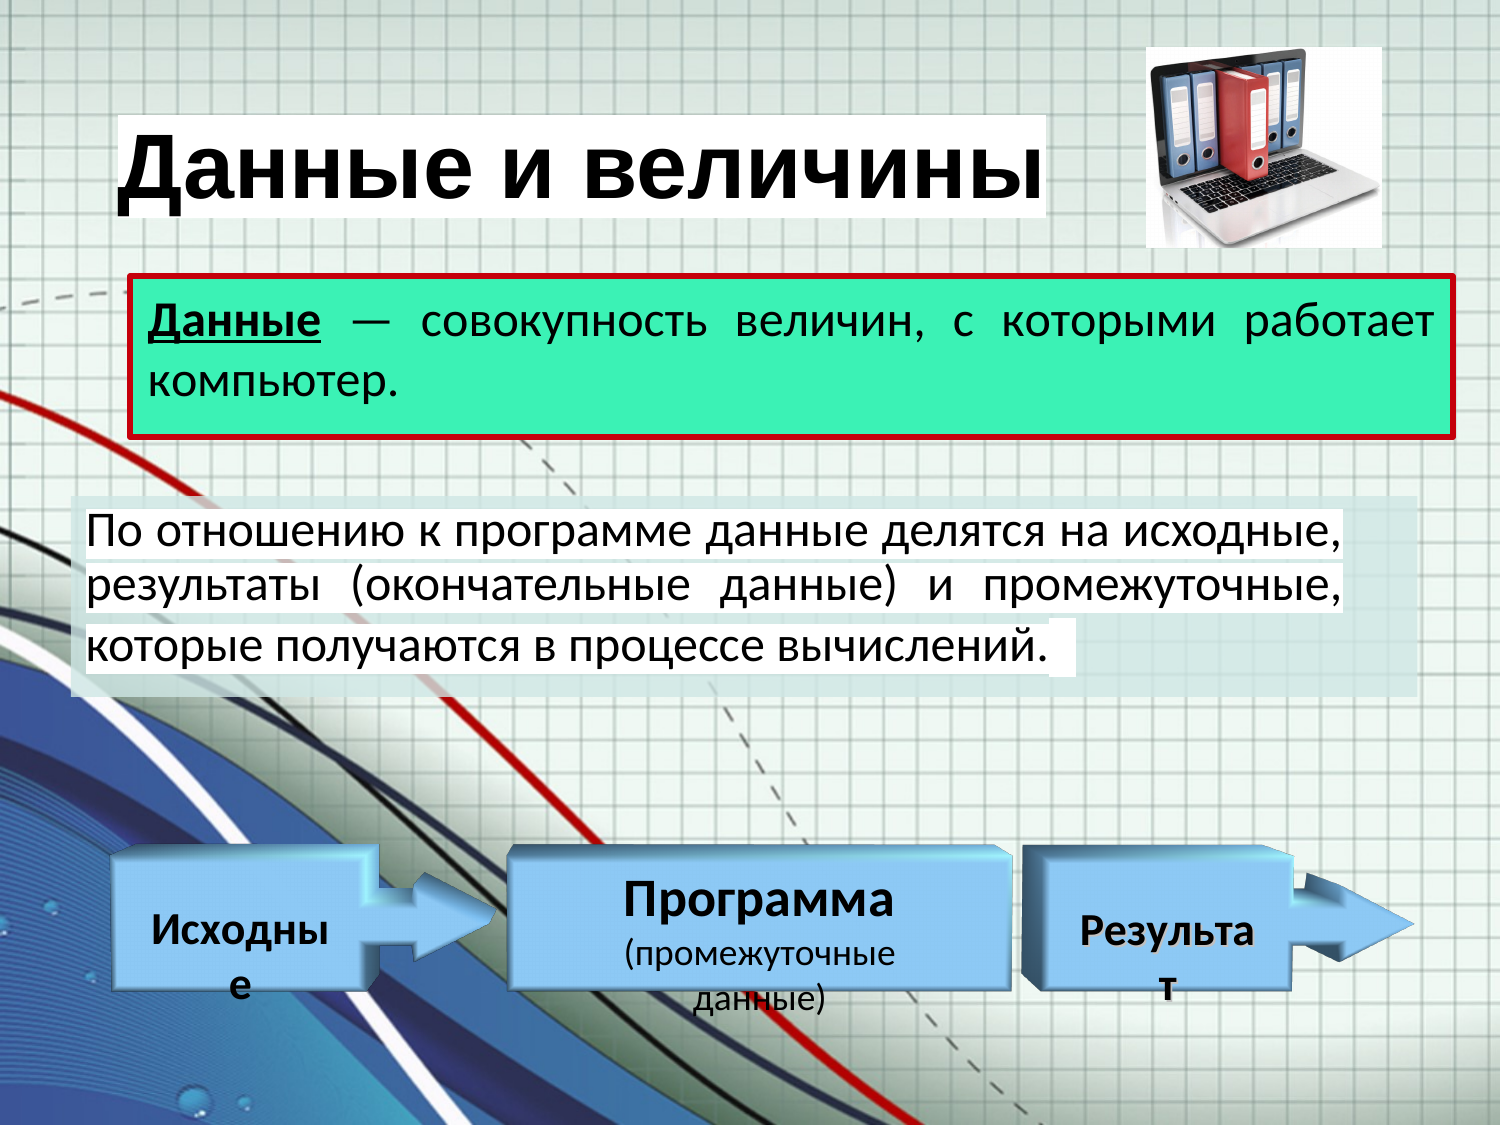

# Данные и величины
Данные — совокупность величин, с которыми работает компьютер.
По отношению к программе данные делятся на исходные, результаты (окончательные данные) и промежуточные, которые получаются в процессе вычислений.
Программа
(промежуточные данные)
Исходные
Результат